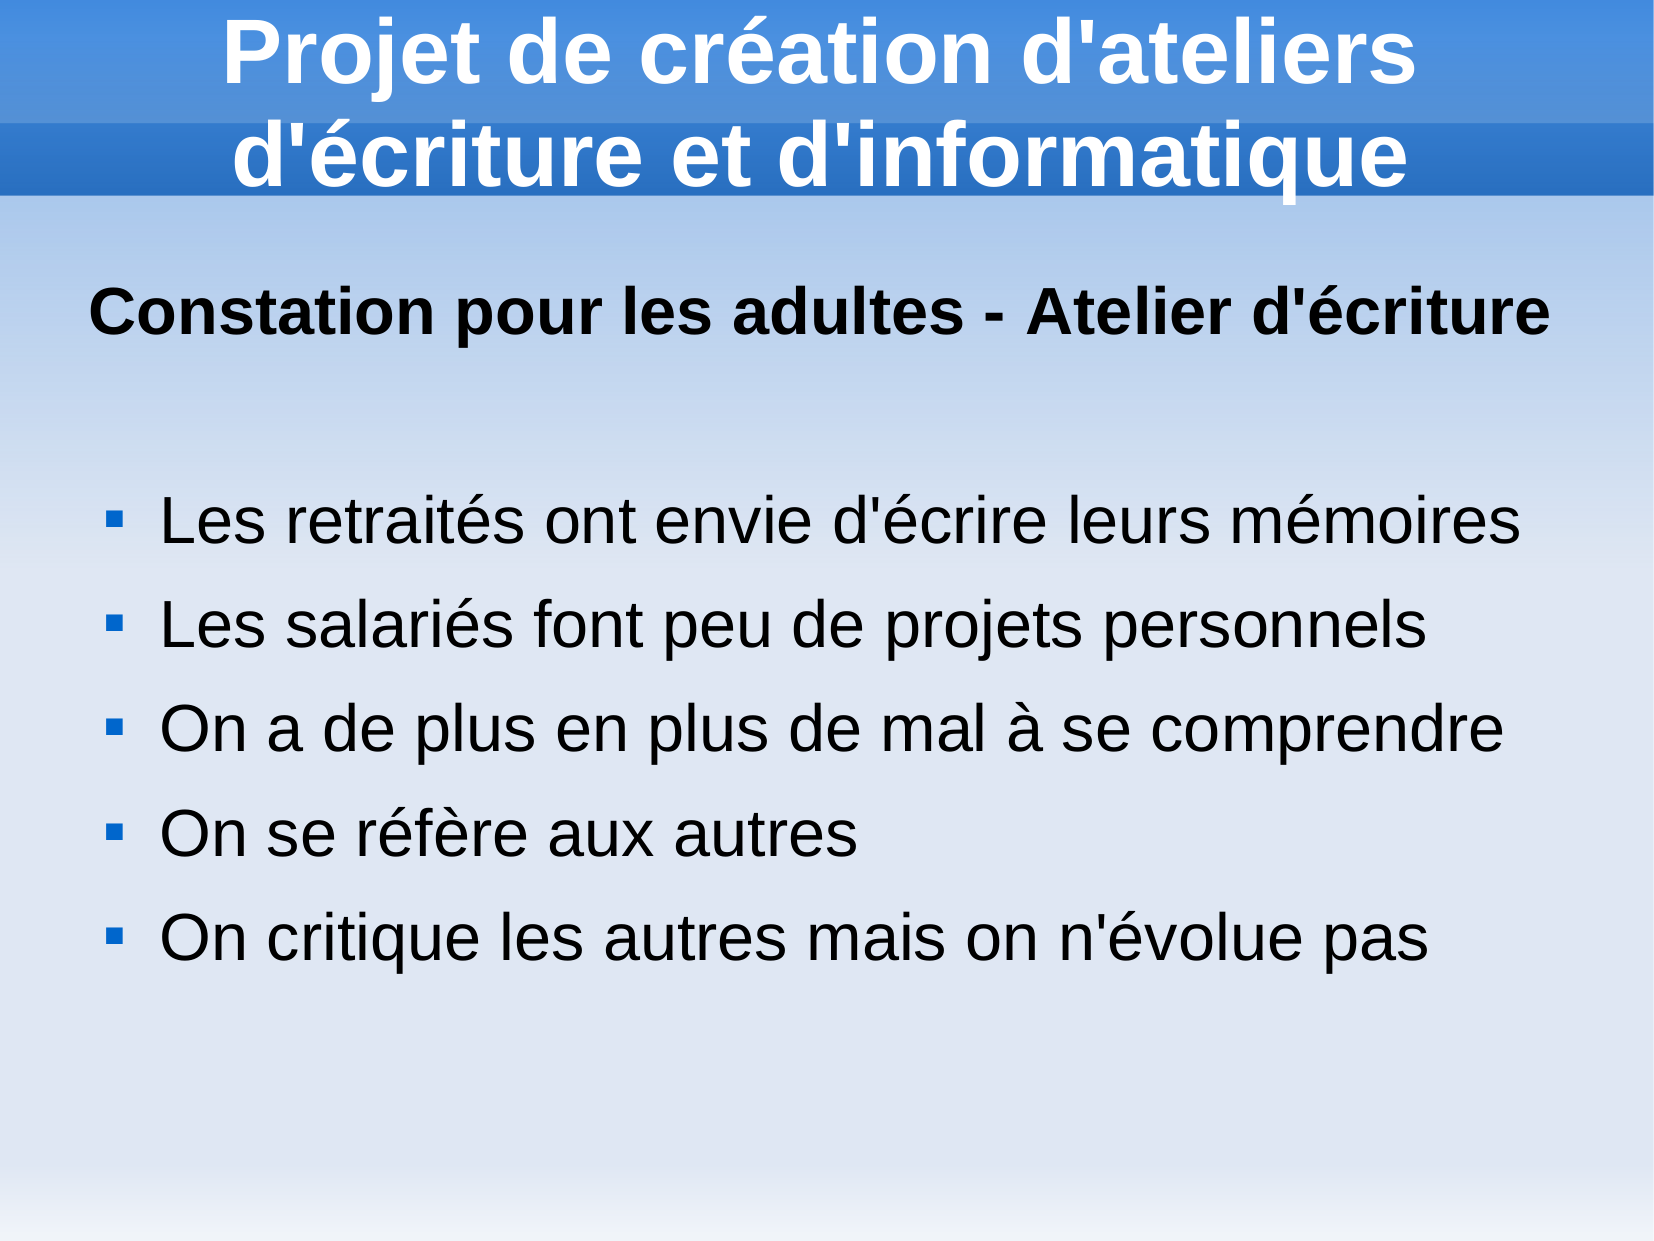

# Projet de création d'ateliers d'écriture et d'informatique
Constation pour les adultes - Atelier d'écriture
Les retraités ont envie d'écrire leurs mémoires
Les salariés font peu de projets personnels
On a de plus en plus de mal à se comprendre
On se réfère aux autres
On critique les autres mais on n'évolue pas